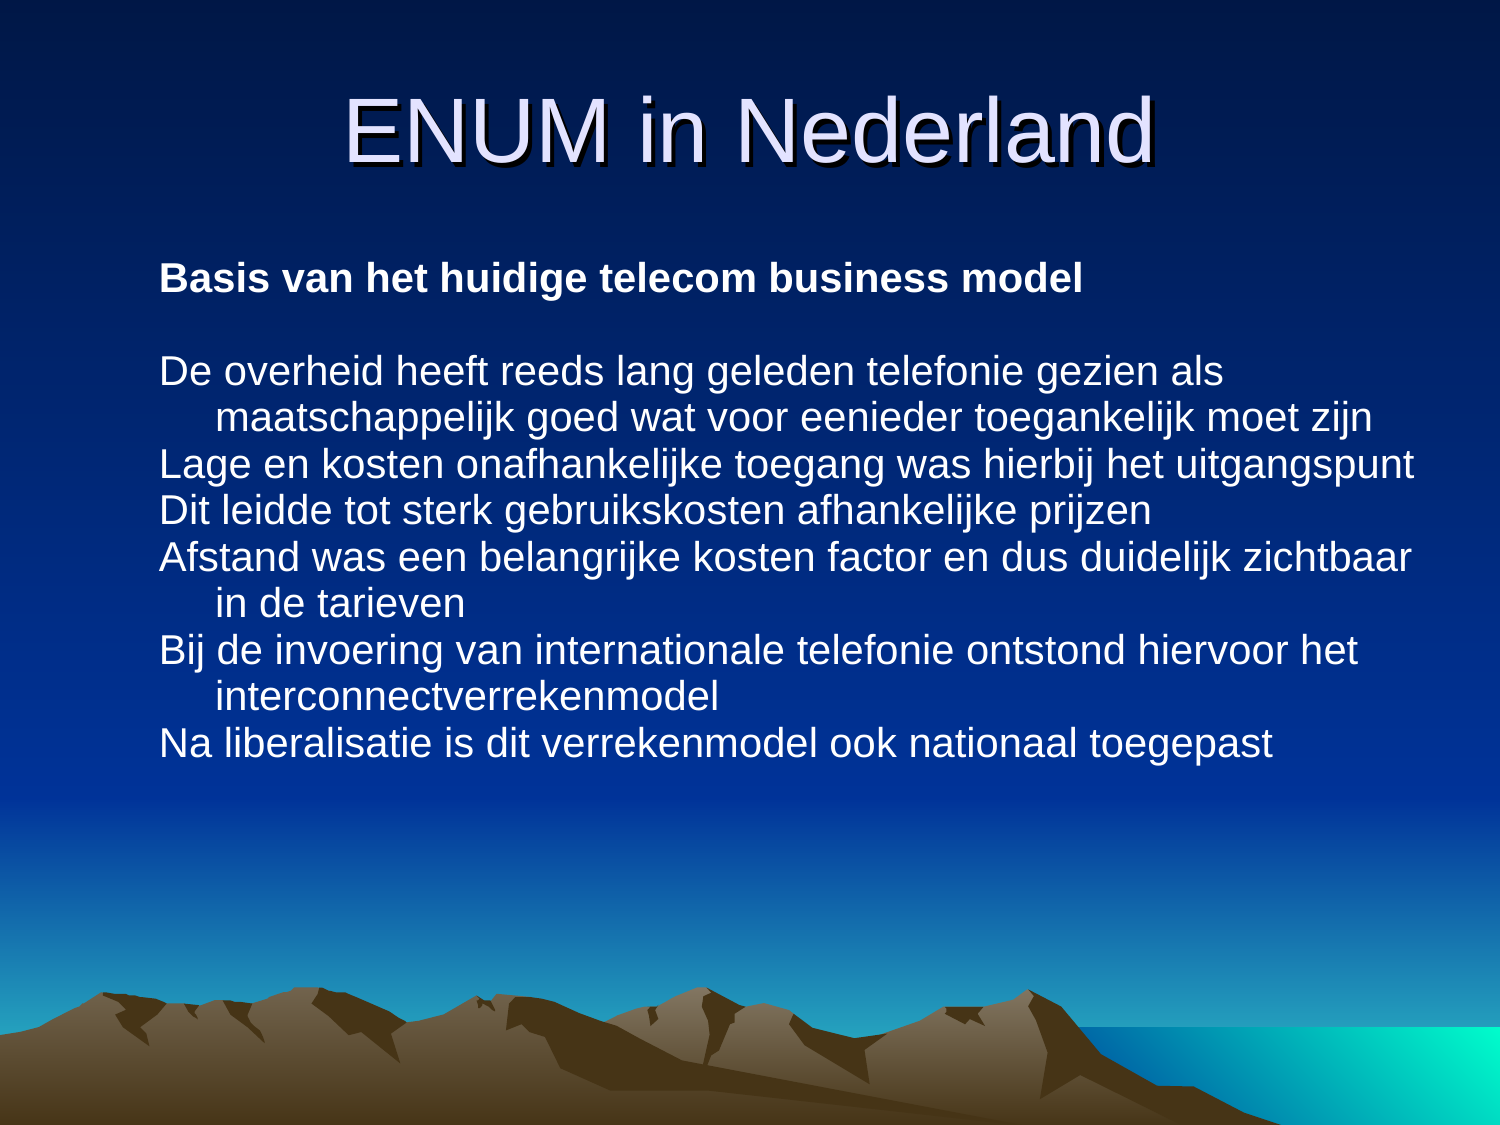

# ENUM in Nederland
Basis van het huidige telecom business model
De overheid heeft reeds lang geleden telefonie gezien als maatschappelijk goed wat voor eenieder toegankelijk moet zijn
Lage en kosten onafhankelijke toegang was hierbij het uitgangspunt
Dit leidde tot sterk gebruikskosten afhankelijke prijzen
Afstand was een belangrijke kosten factor en dus duidelijk zichtbaar in de tarieven
Bij de invoering van internationale telefonie ontstond hiervoor het interconnectverrekenmodel
Na liberalisatie is dit verrekenmodel ook nationaal toegepast